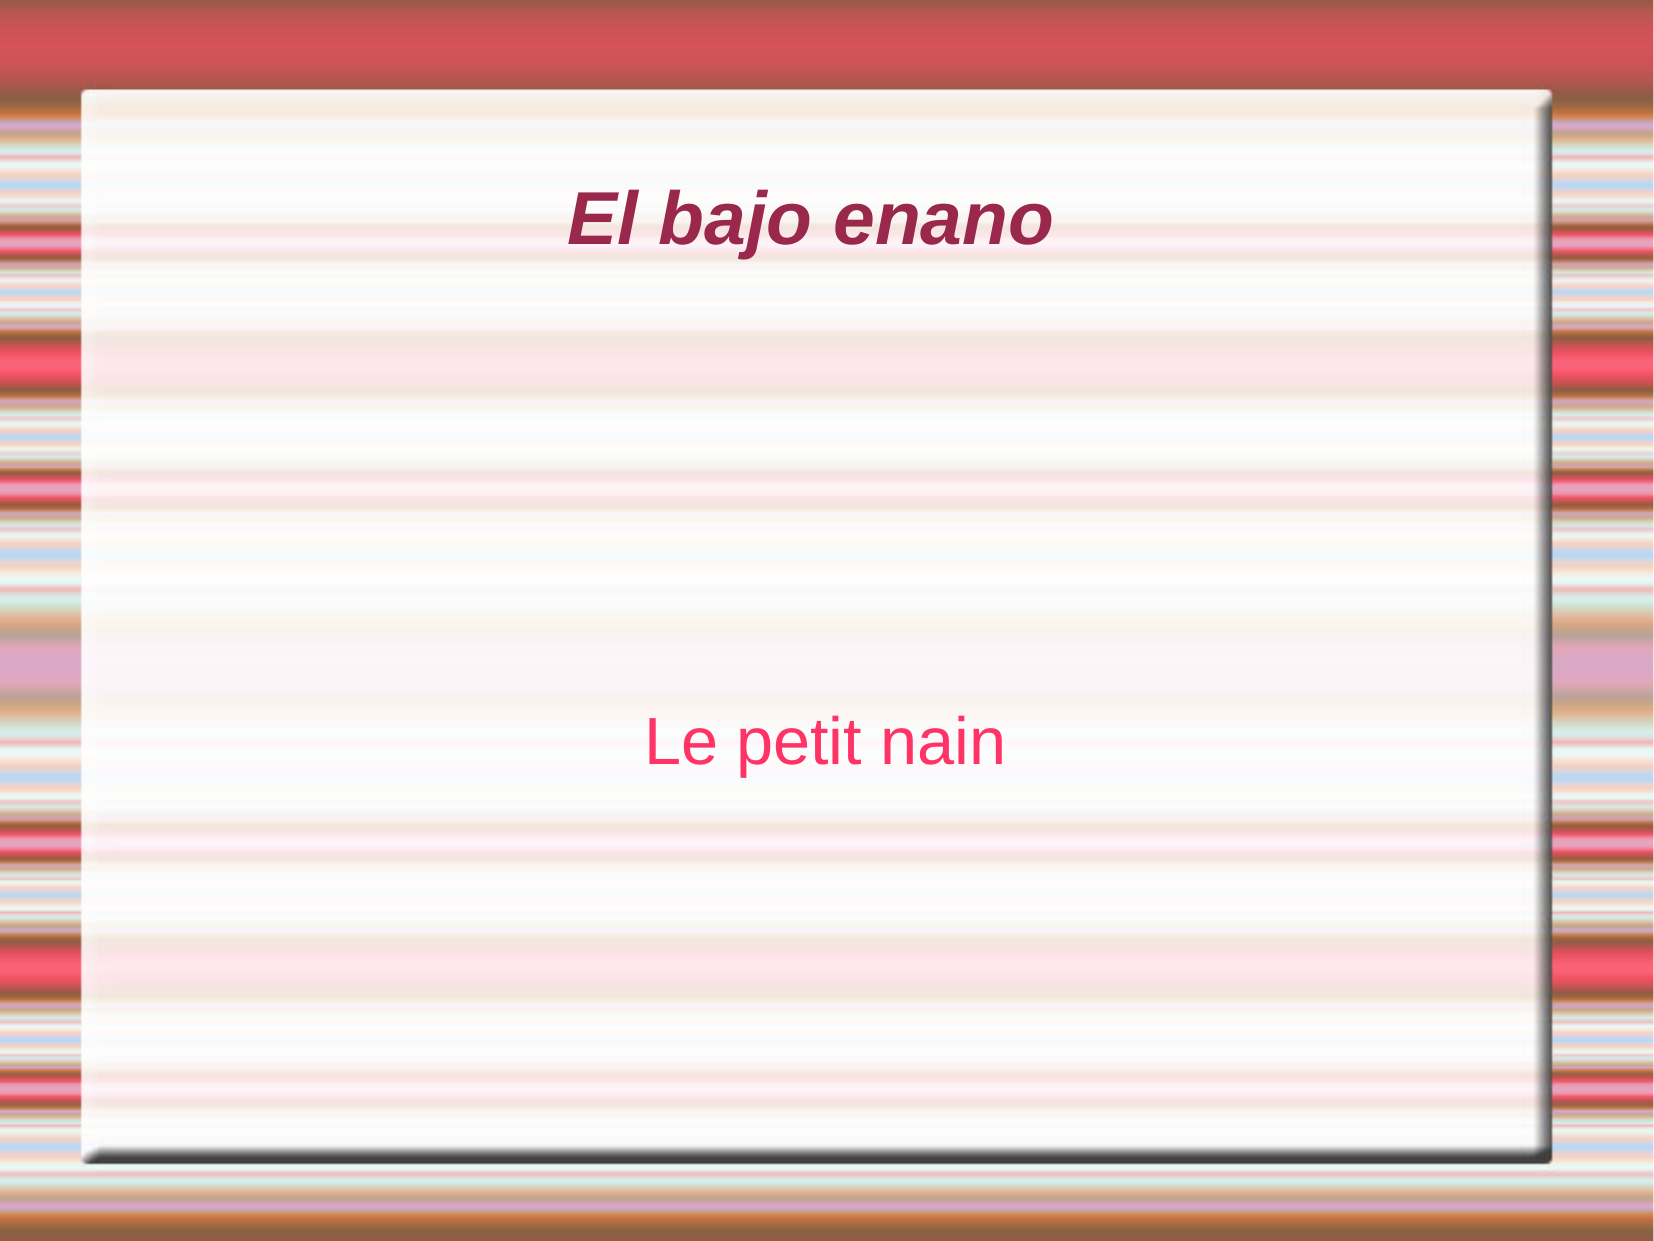

# El bajo enano
Le petit nain